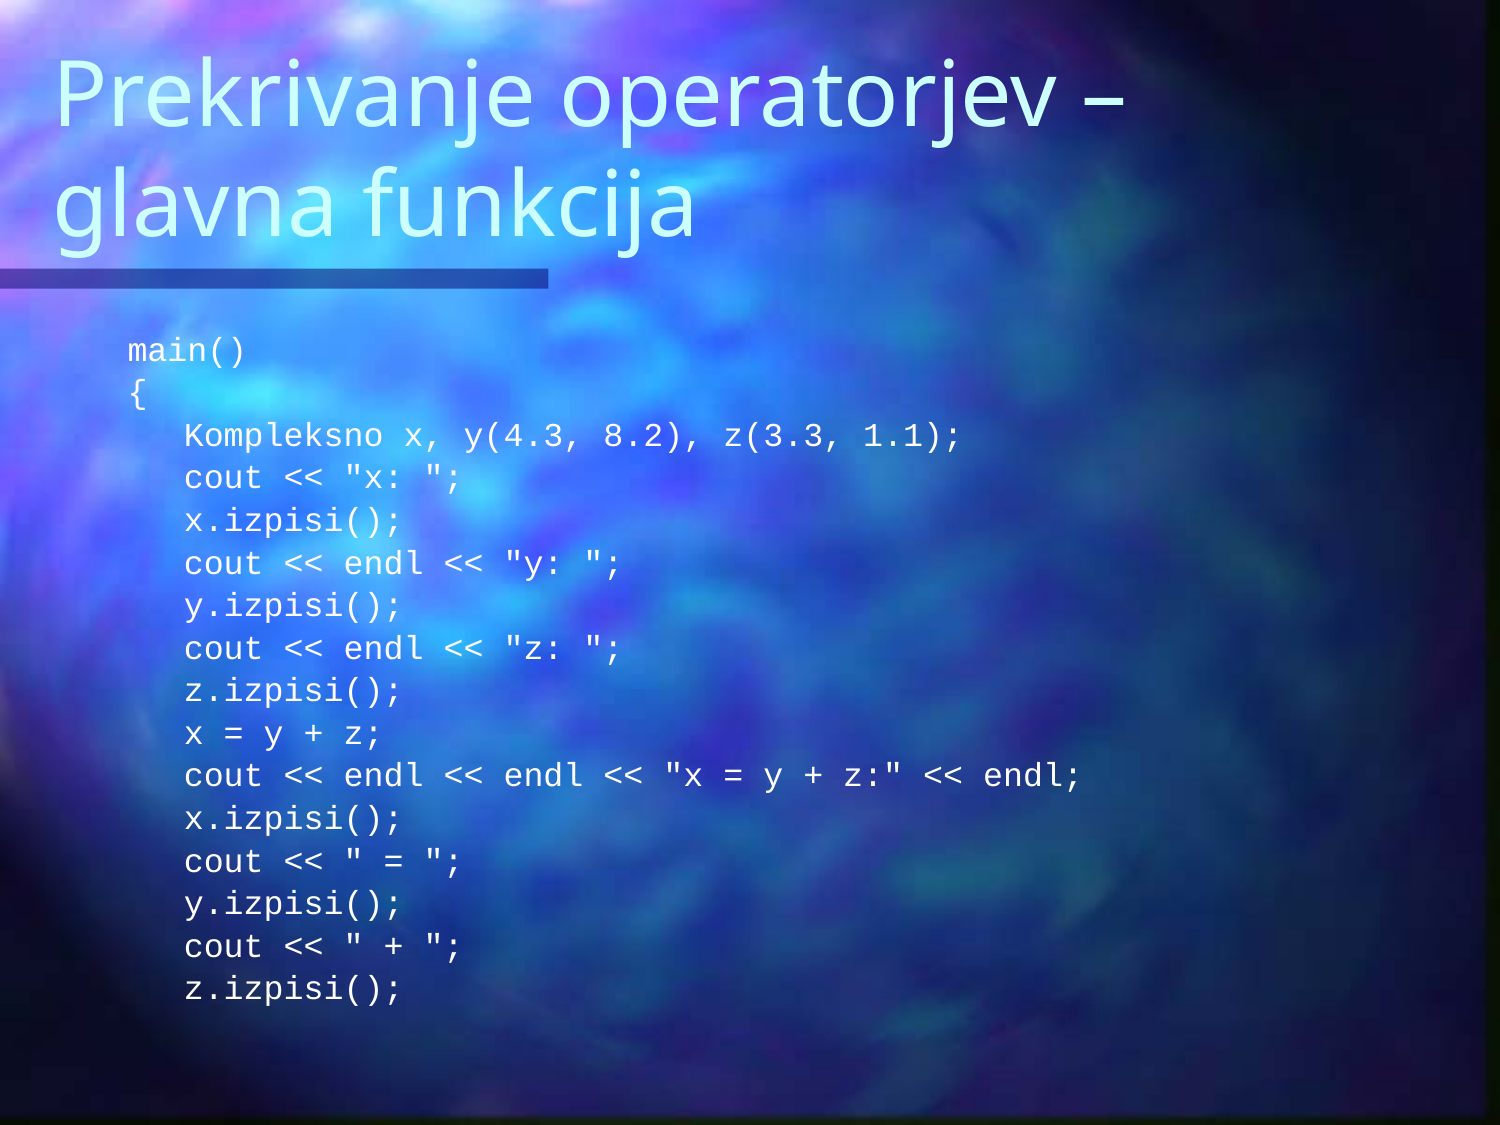

# Prekrivanje operatorjev – glavna funkcija
main()
{
	Kompleksno x, y(4.3, 8.2), z(3.3, 1.1);
	cout << "x: ";
	x.izpisi();
	cout << endl << "y: ";
	y.izpisi();
	cout << endl << "z: ";
	z.izpisi();
	x = y + z;
	cout << endl << endl << "x = y + z:" << endl;
	x.izpisi();
	cout << " = ";
	y.izpisi();
	cout << " + ";
	z.izpisi();